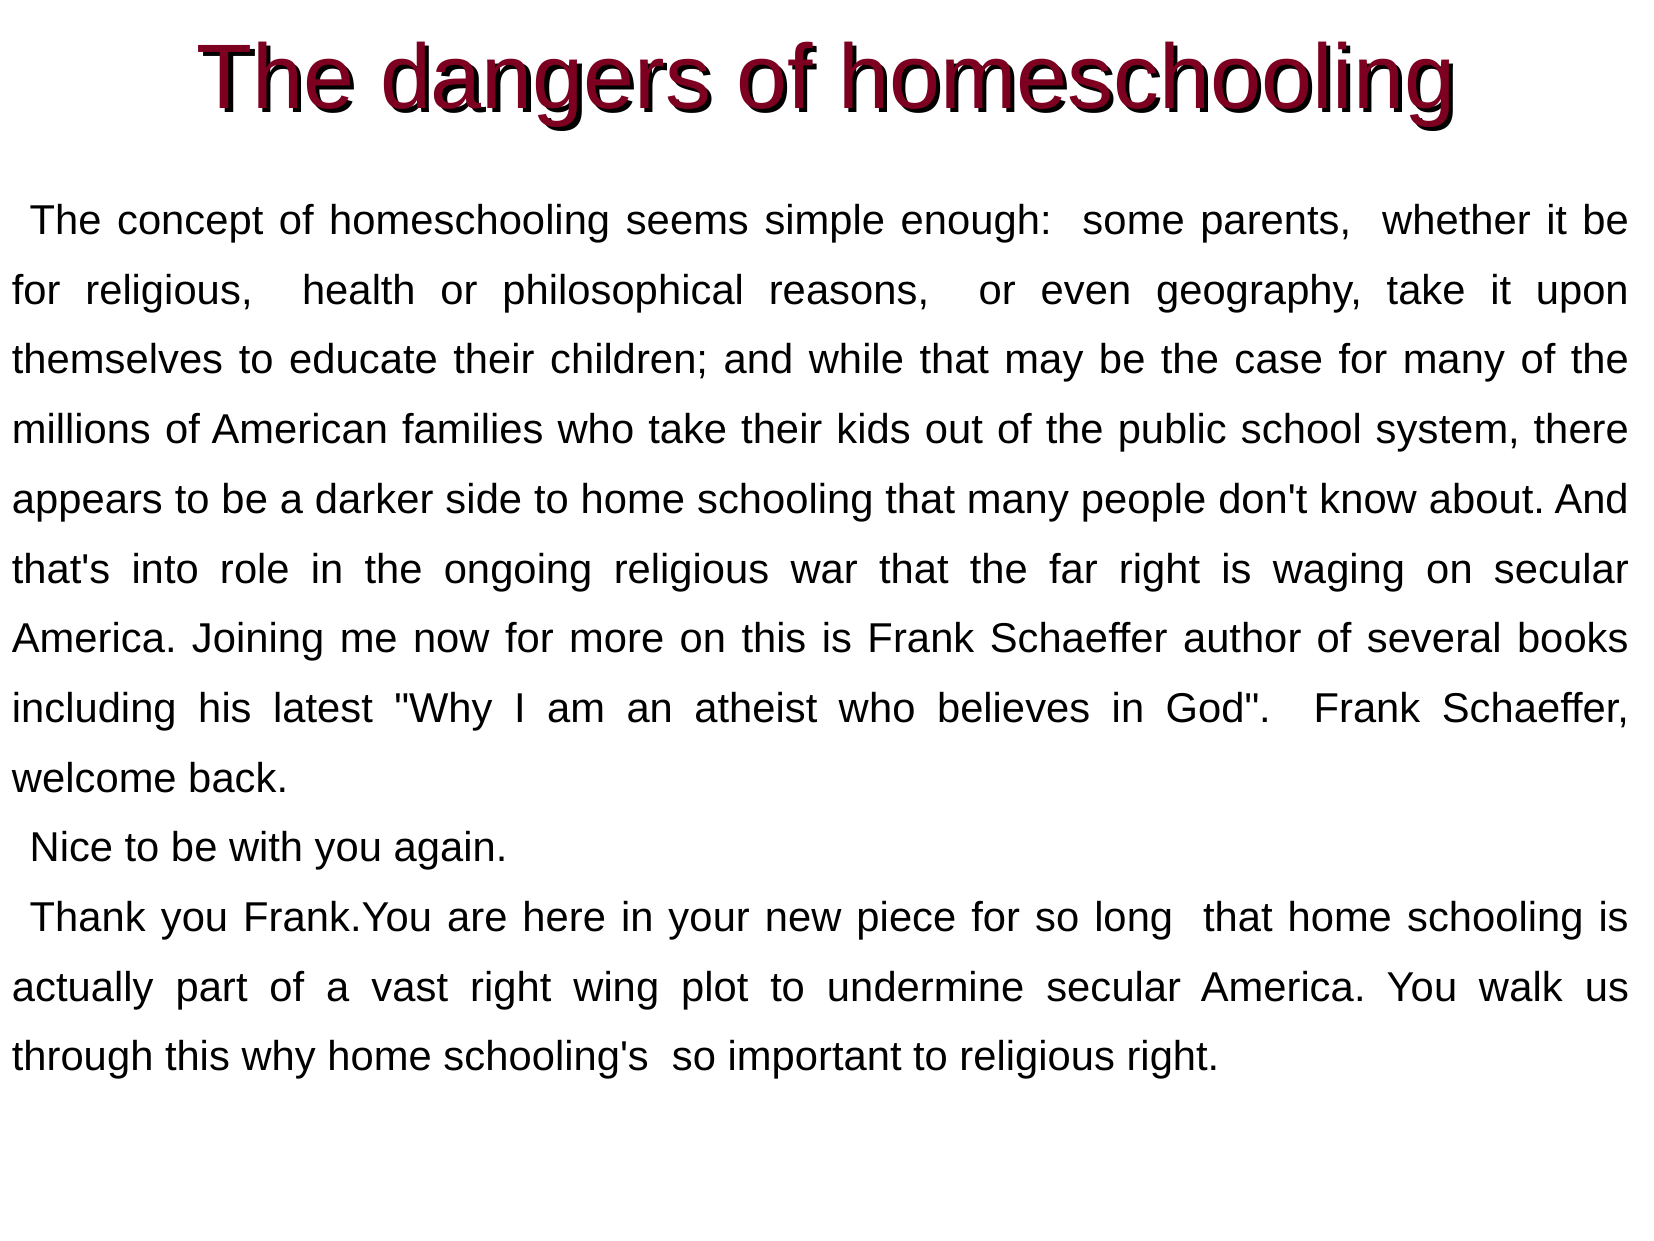

# The dangers of homeschooling
The concept of homeschooling seems simple enough: some parents, whether it be for religious, health or philosophical reasons, or even geography, take it upon themselves to educate their children; and while that may be the case for many of the millions of American families who take their kids out of the public school system, there appears to be a darker side to home schooling that many people don't know about. And that's into role in the ongoing religious war that the far right is waging on secular America. Joining me now for more on this is Frank Schaeffer author of several books including his latest "Why I am an atheist who believes in God". Frank Schaeffer, welcome back.
Nice to be with you again.
Thank you Frank.You are here in your new piece for so long that home schooling is actually part of a vast right wing plot to undermine secular America. You walk us through this why home schooling's so important to religious right.